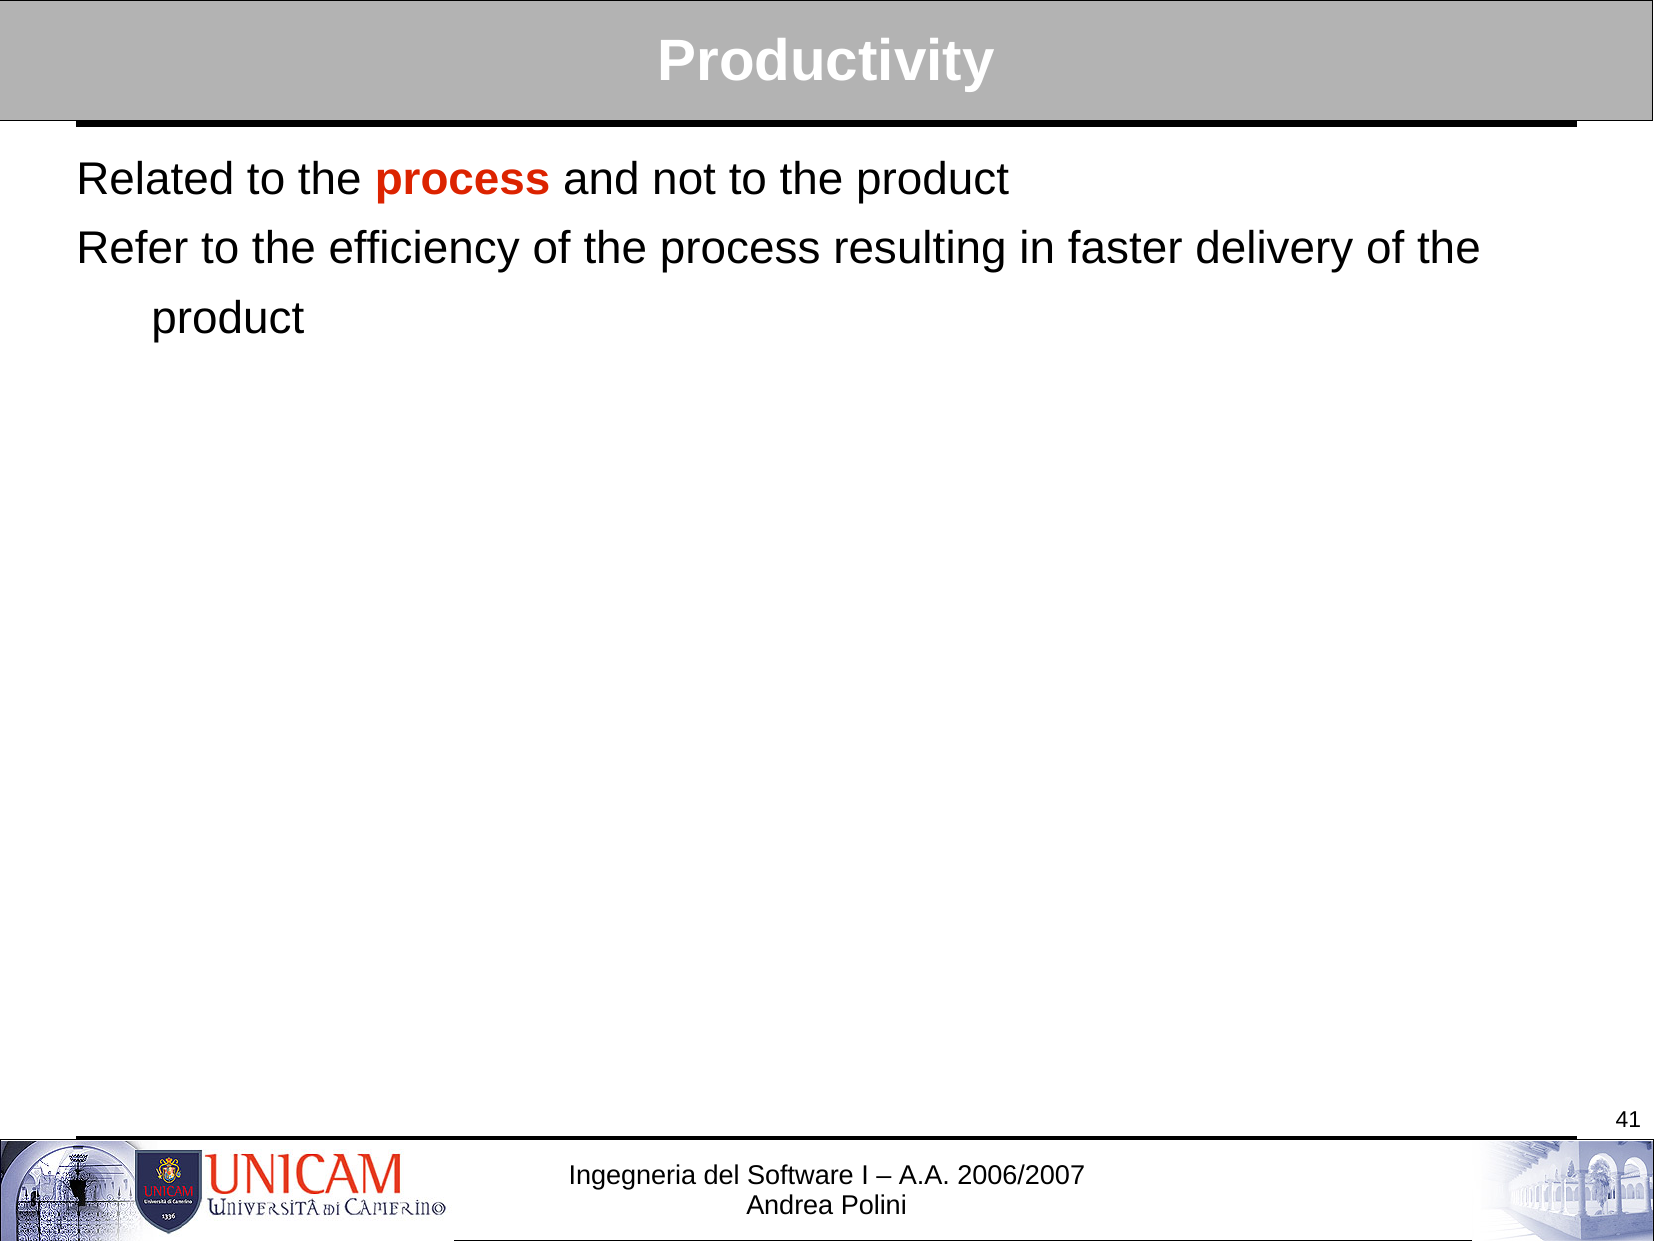

# Productivity
Related to the process and not to the product
Refer to the efficiency of the process resulting in faster delivery of the product
41